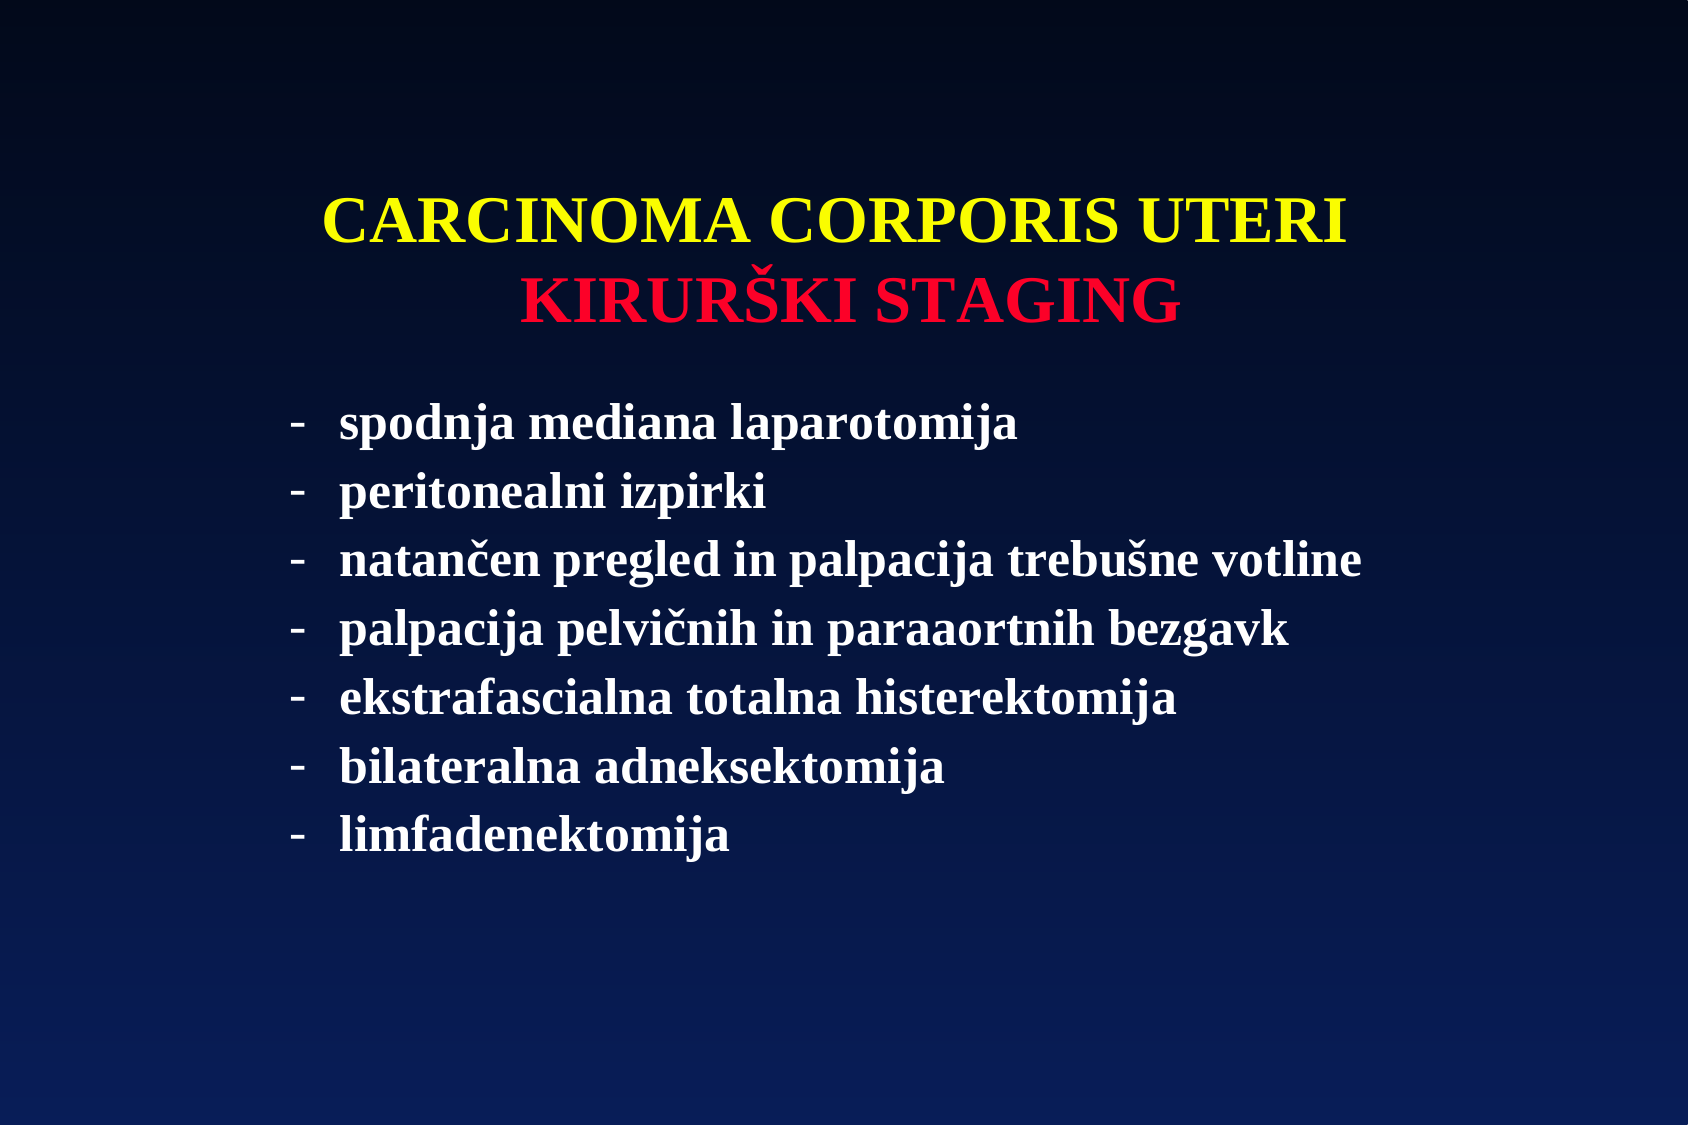

# CARCINOMA CORPORIS UTERI KIRURŠKI STAGING
spodnja mediana laparotomija
peritonealni izpirki
natančen pregled in palpacija trebušne votline
palpacija pelvičnih in paraaortnih bezgavk
ekstrafascialna totalna histerektomija
bilateralna adneksektomija
limfadenektomija